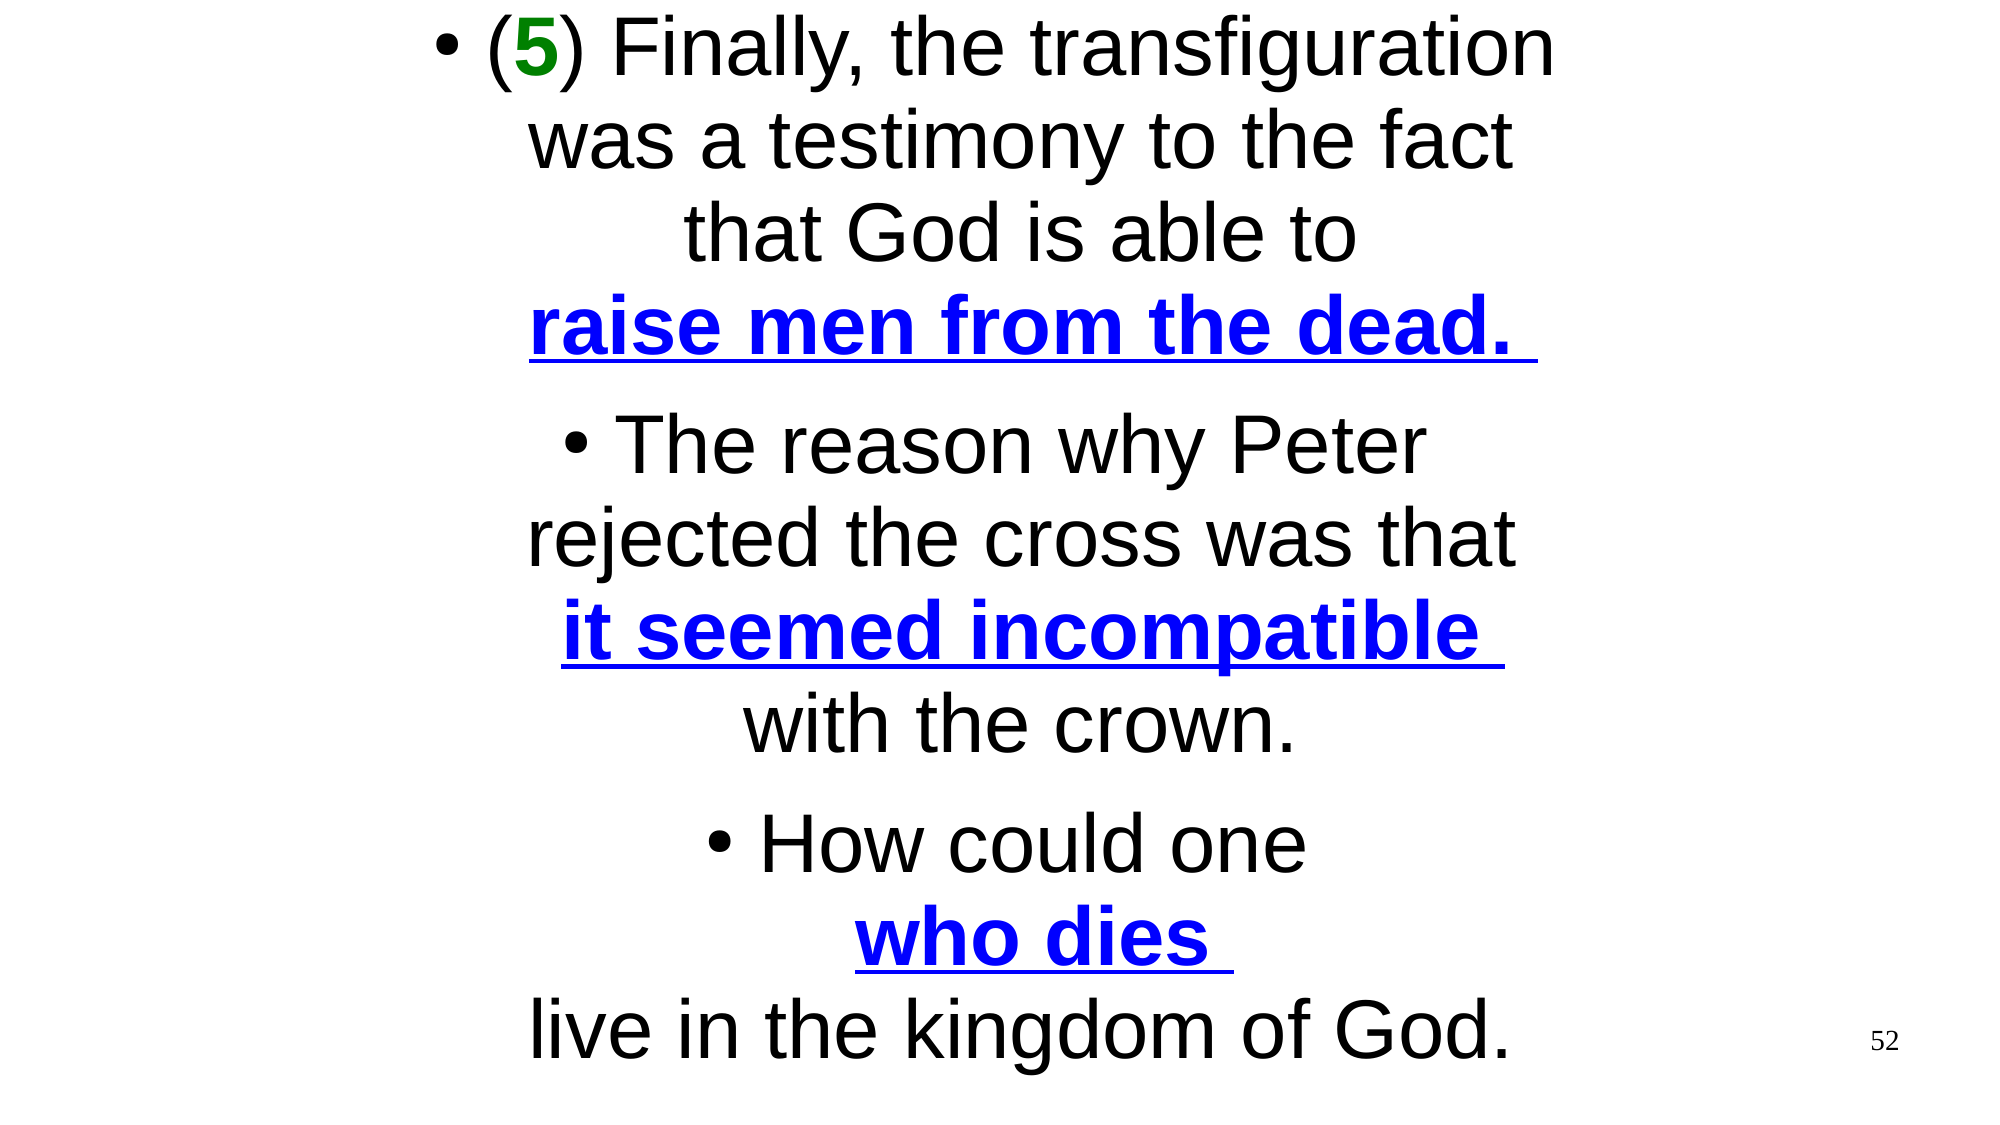

# (5) Finally, the transfiguration was a testimony to the fact that God is able to raise men from the dead.
The reason why Peter
rejected the cross was that
it seemed incompatible
with the crown.
How could one
 who dies
live in the kingdom of God.
52